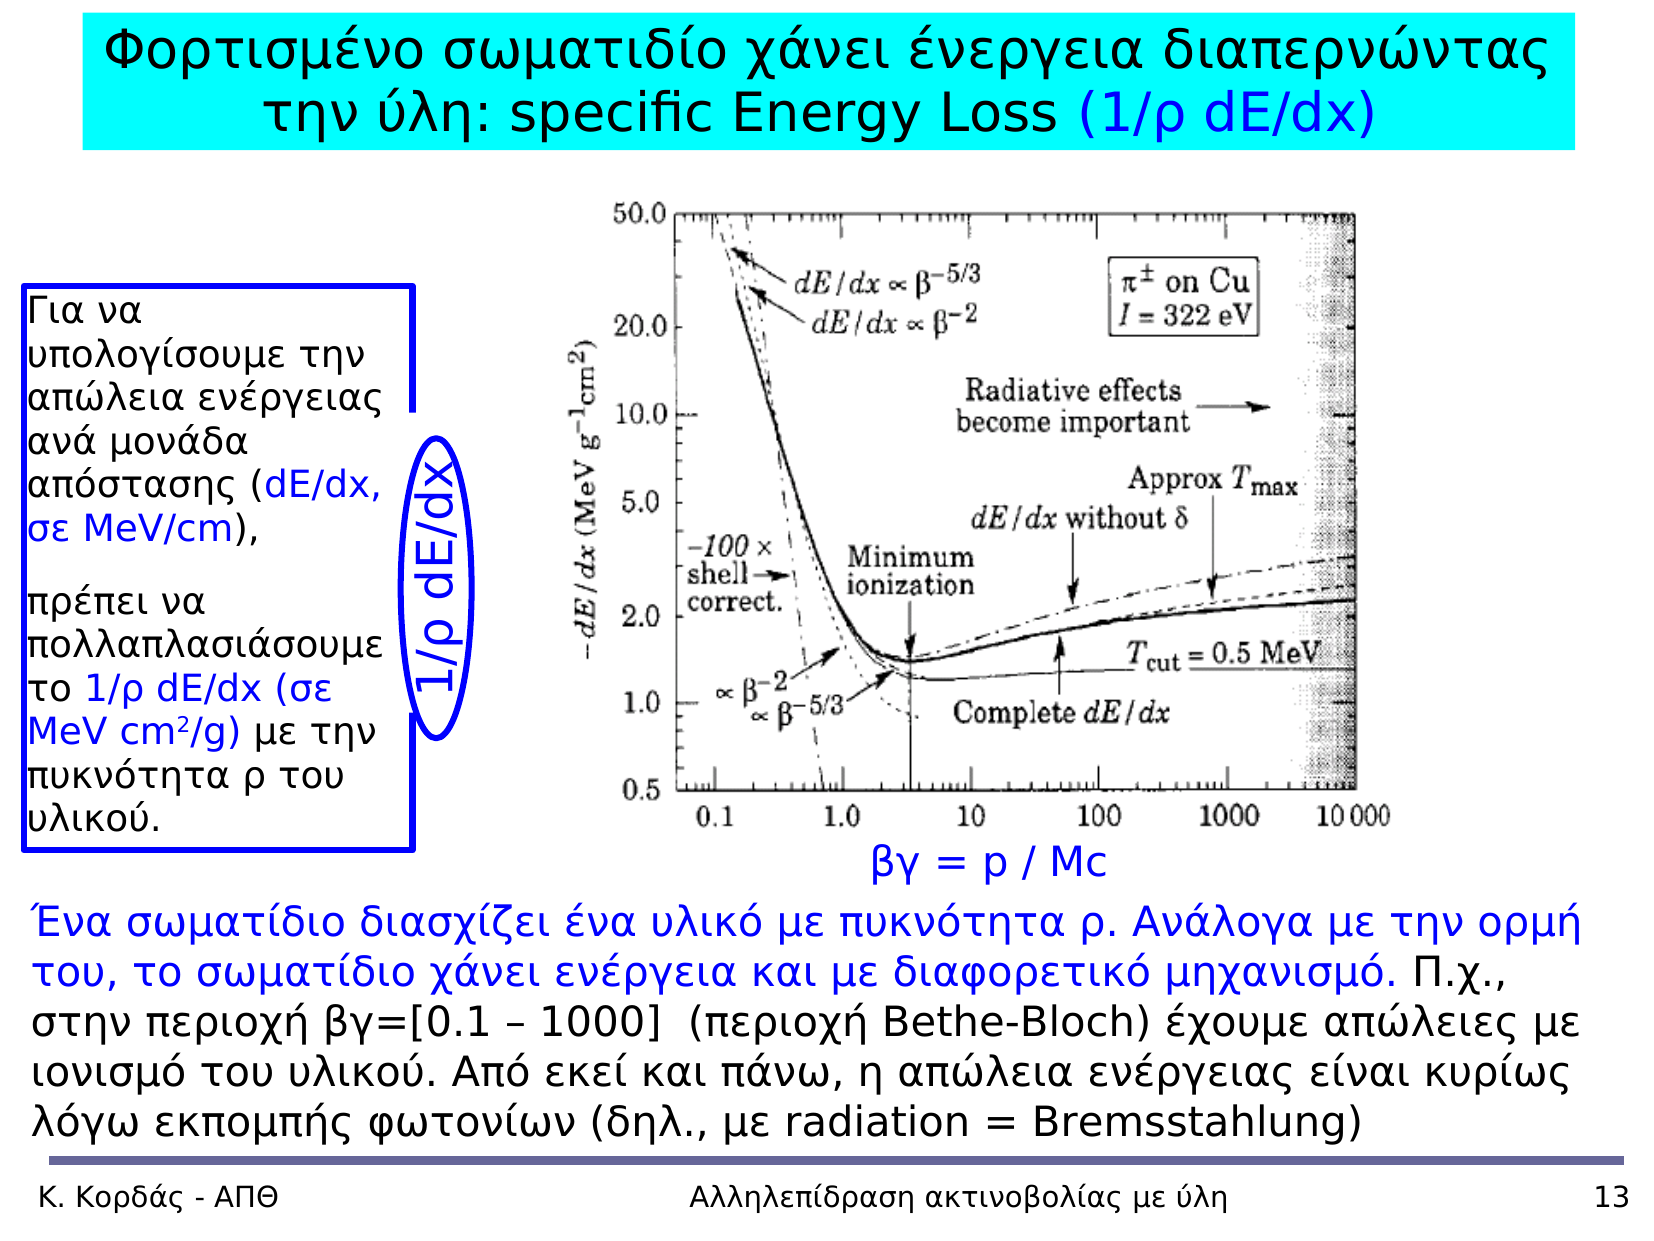

Φορτισμένο σωματιδίο χάνει ένεργεια διαπερνώντας την ύλη: specific Energy Loss (1/ρ dE/dx)
# Για να υπολογίσουμε την απώλεια ενέργειας ανά μονάδα απόστασης (dE/dx, σε MeV/cm),
πρέπει να πολλαπλασιάσουμε το 1/ρ dE/dx (σε MeV cm2/g) με την πυκνότητα ρ του υλικού.
1/ρ dE/dx
βγ = p / Mc
Ένα σωματίδιο διασχίζει ένα υλικό με πυκνότητα ρ. Ανάλογα με την ορμή του, το σωματίδιο χάνει ενέργεια και με διαφορετικό μηχανισμό. Π.χ., στην περιοχή βγ=[0.1 – 1000] (περιοχή Bethe-Bloch) έχουμε απώλειες με ιονισμό του υλικού. Από εκεί και πάνω, η απώλεια ενέργειας είναι κυρίως λόγω εκπομπής φωτονίων (δηλ., με radiation = Bremsstahlung)
Κ. Κορδάς - ΑΠΘ
Αλληλεπίδραση ακτινοβολίας με ύλη
13